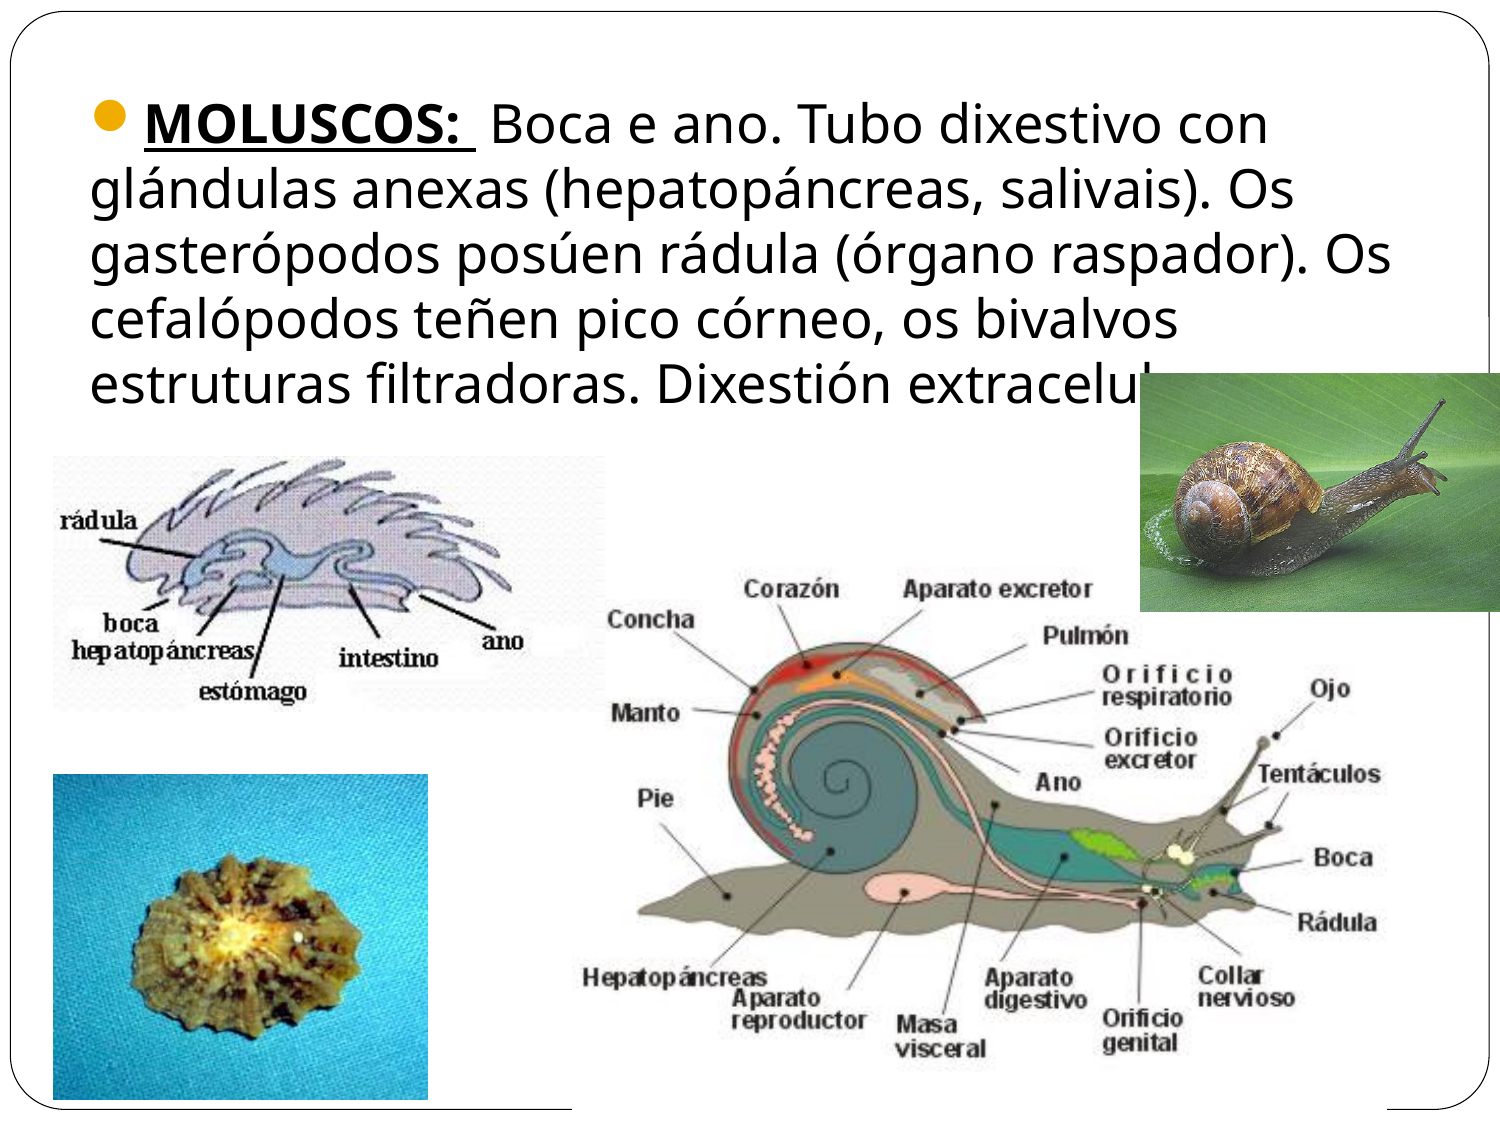

MOLUSCOS: Boca e ano. Tubo dixestivo con glándulas anexas (hepatopáncreas, salivais). Os gasterópodos posúen rádula (órgano raspador). Os cefalópodos teñen pico córneo, os bivalvos estruturas filtradoras. Dixestión extracelular.